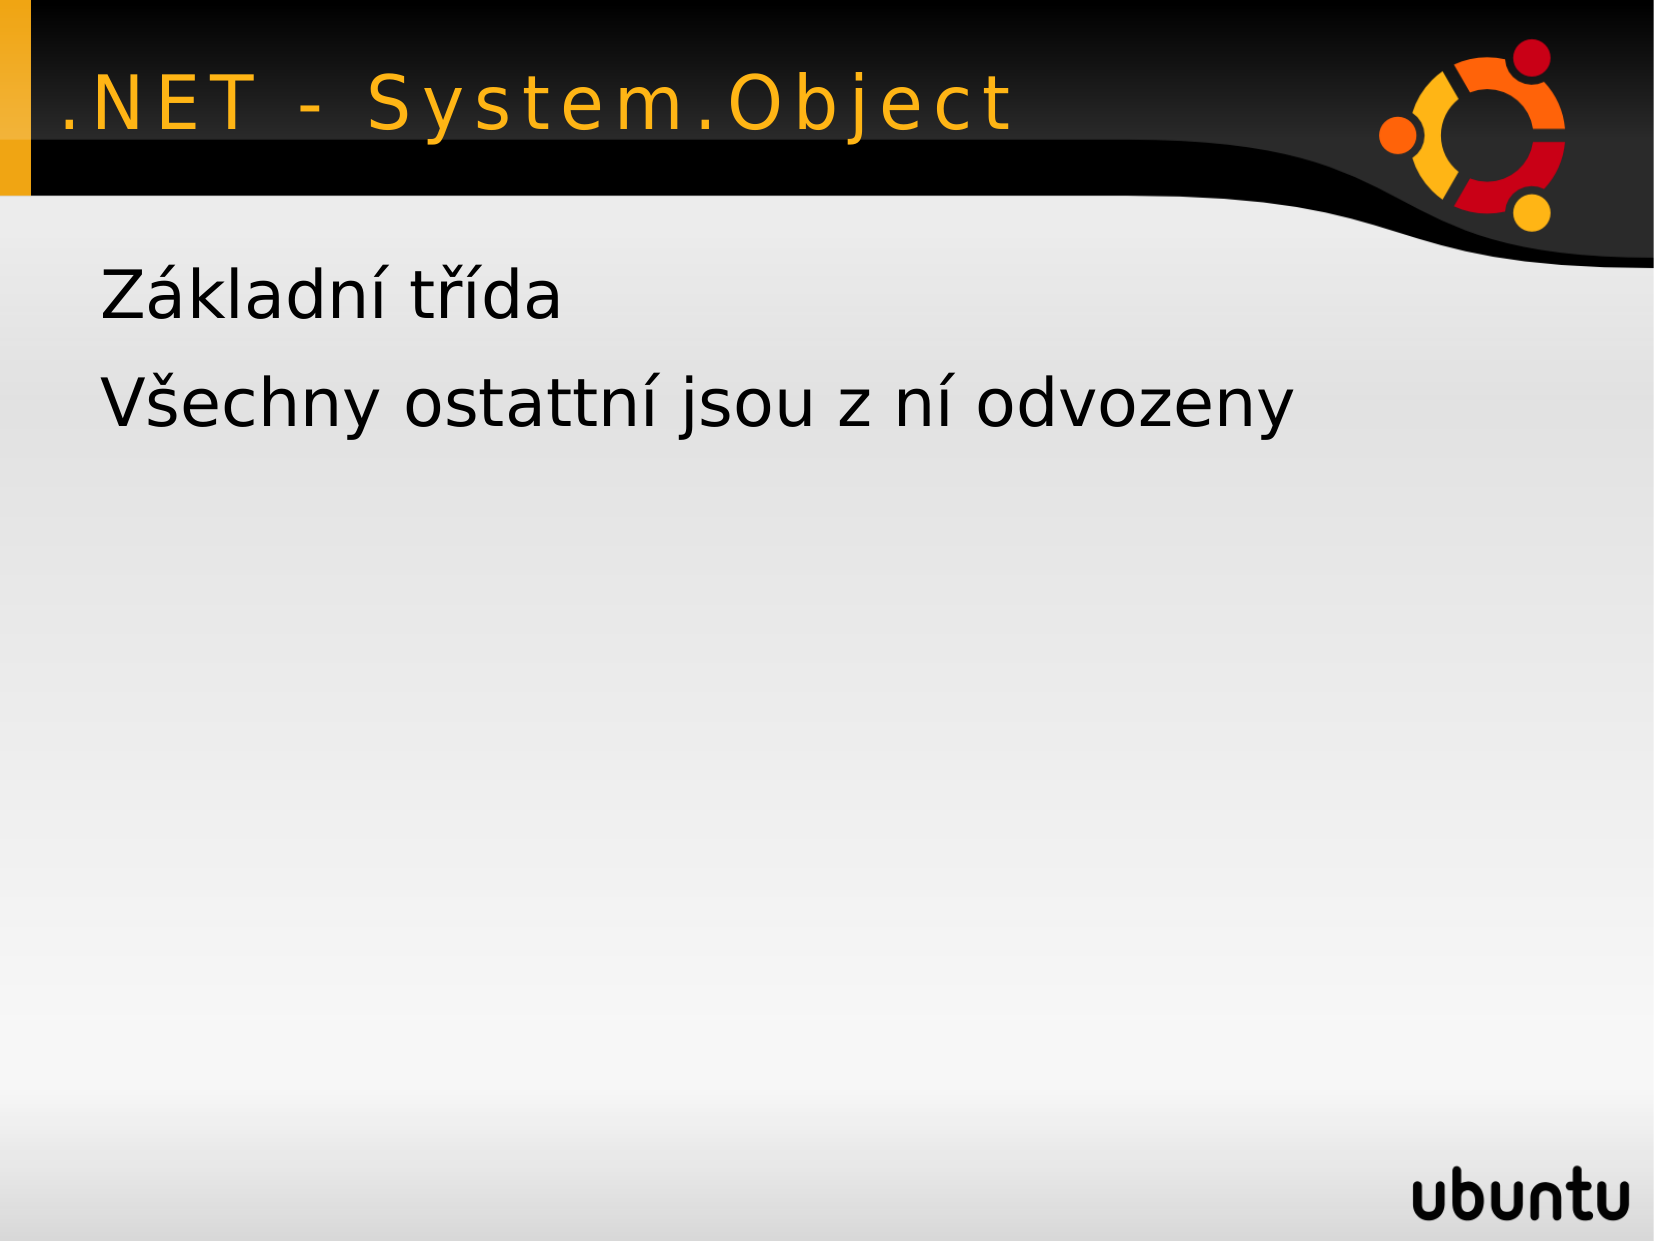

# .NET - System.Object
Základní třída
Všechny ostattní jsou z ní odvozeny